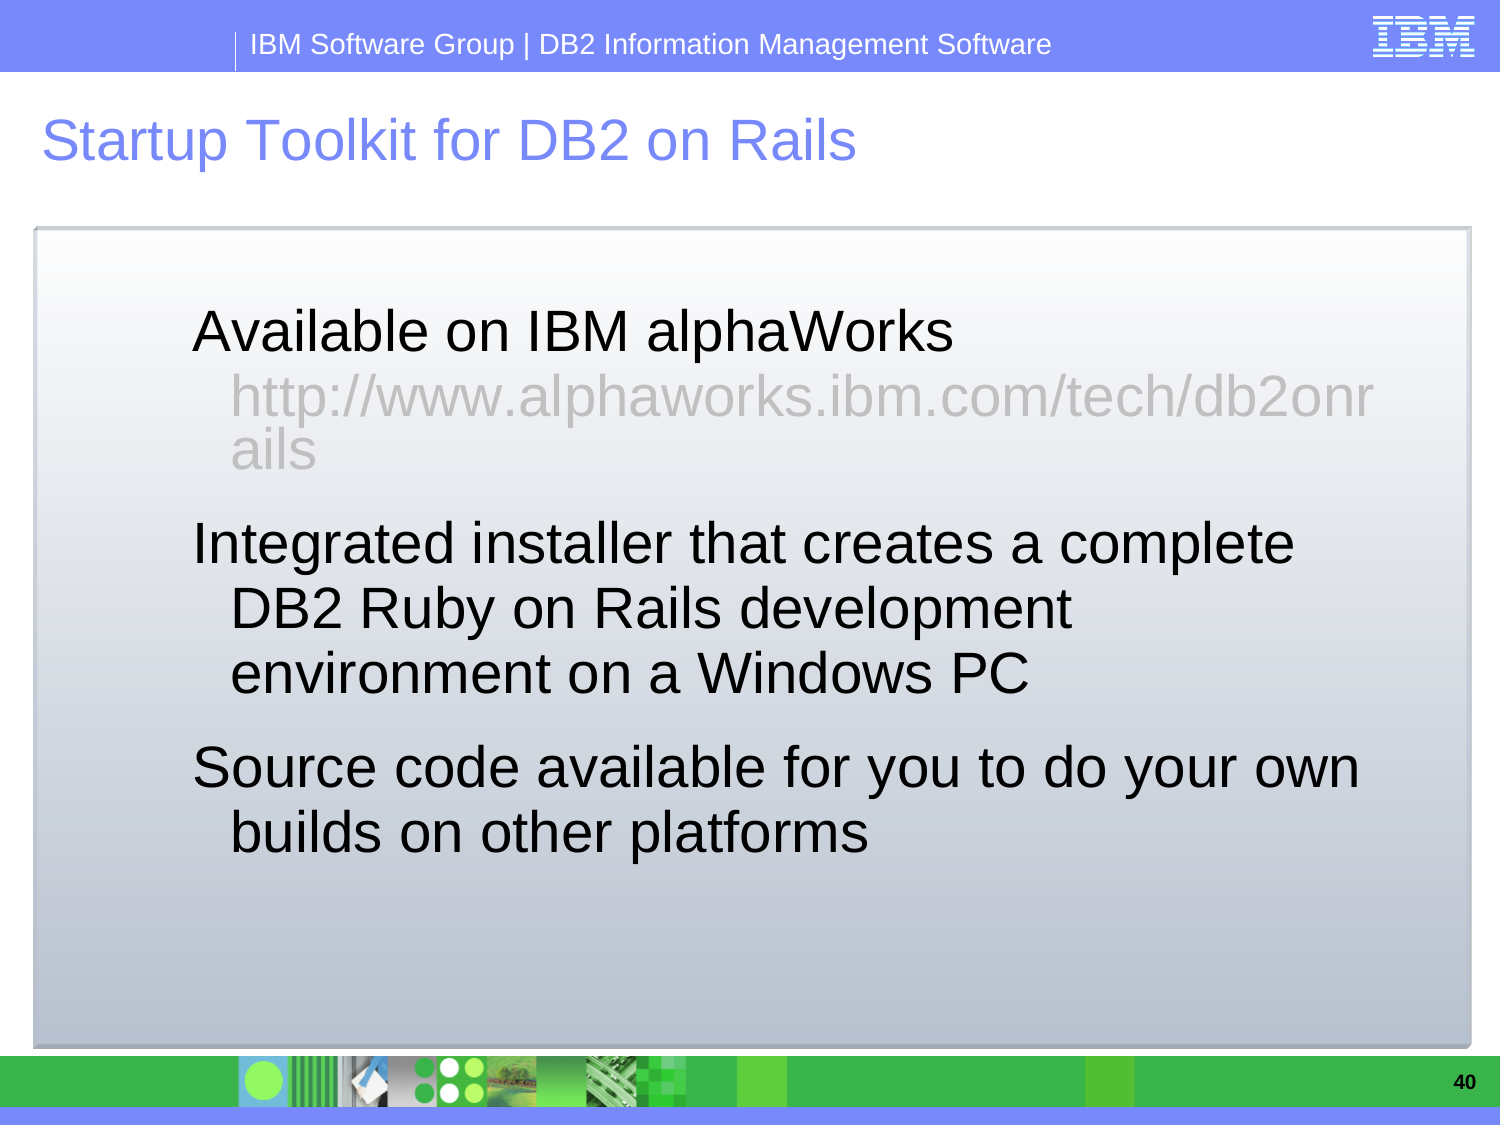

# Startup Toolkit for DB2 on Rails
Available on IBM alphaWorks http://www.alphaworks.ibm.com/tech/db2onrails
Integrated installer that creates a complete DB2 Ruby on Rails development environment on a Windows PC
Source code available for you to do your own builds on other platforms
40